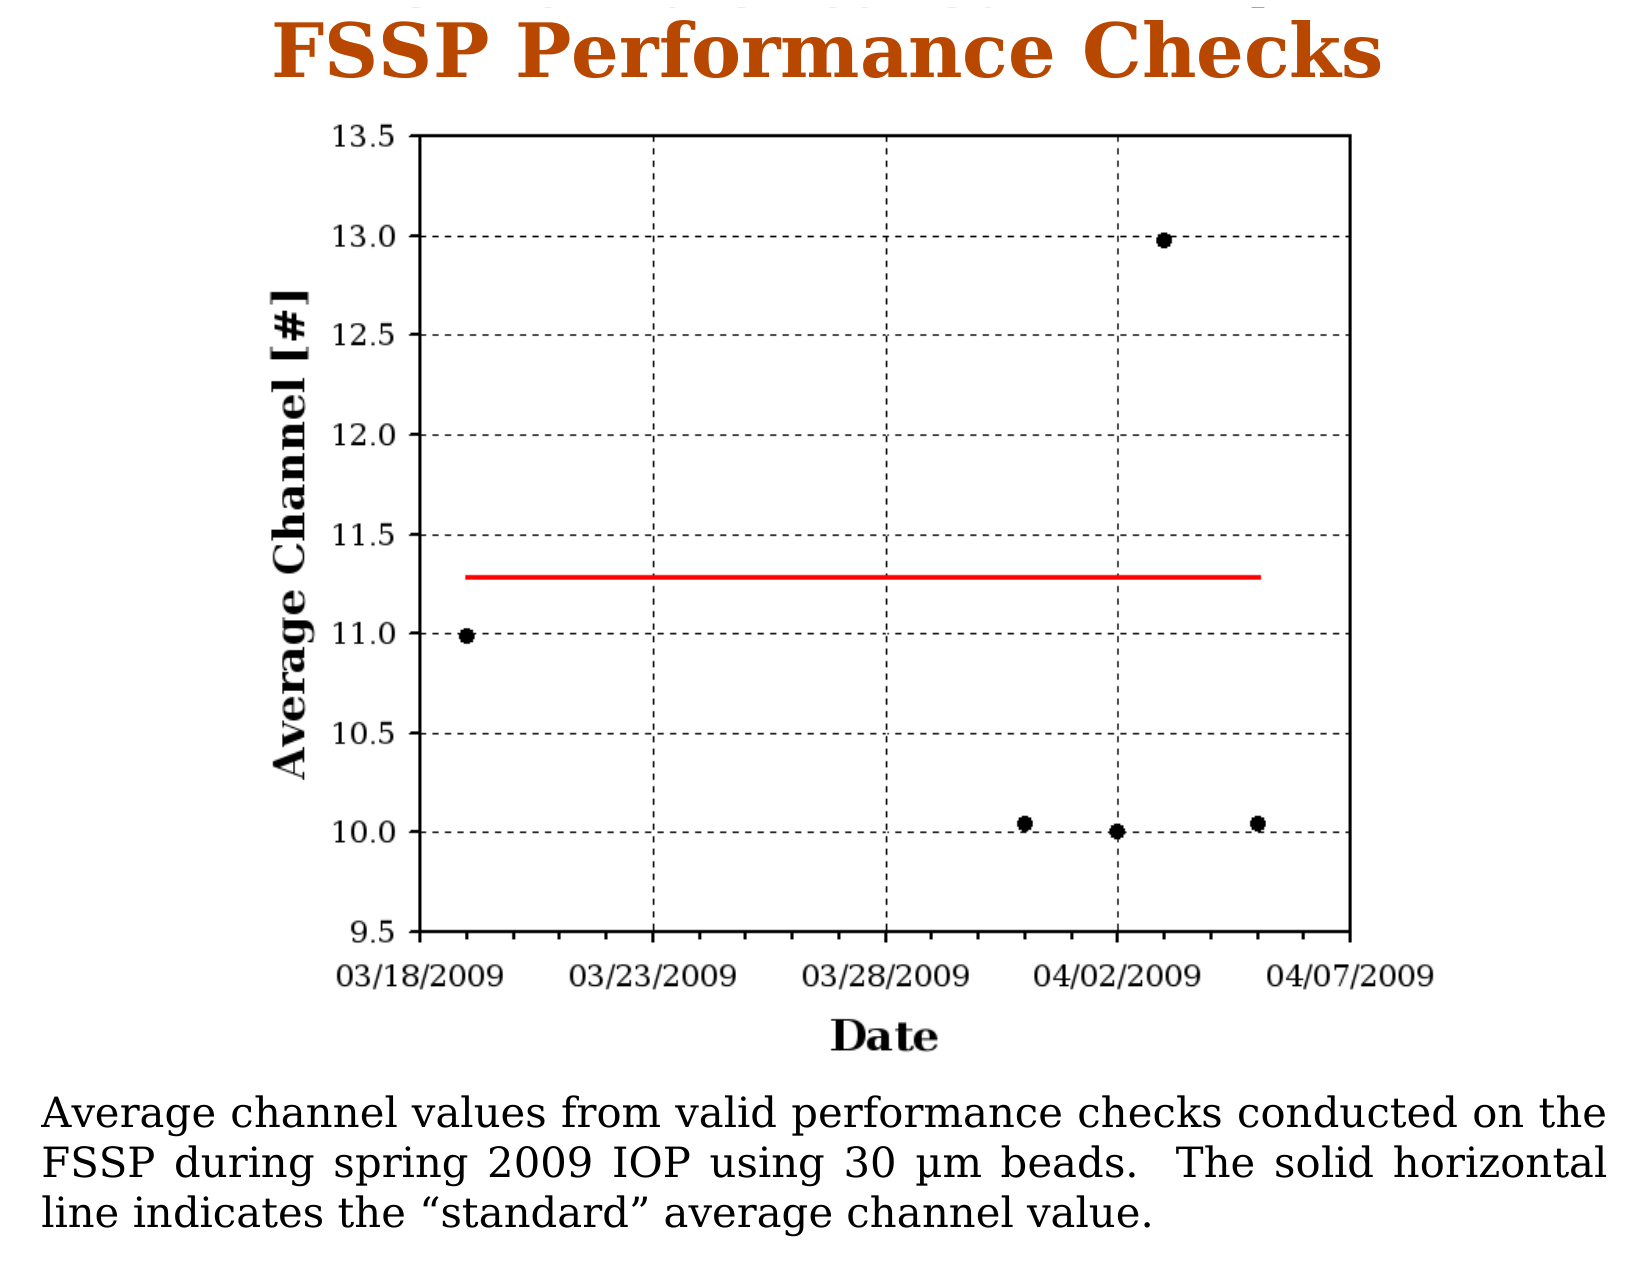

# FSSP Performance Checks
Average channel values from valid performance checks conducted on the FSSP during spring 2009 IOP using 30 µm beads. The solid horizontal line indicates the “standard” average channel value.